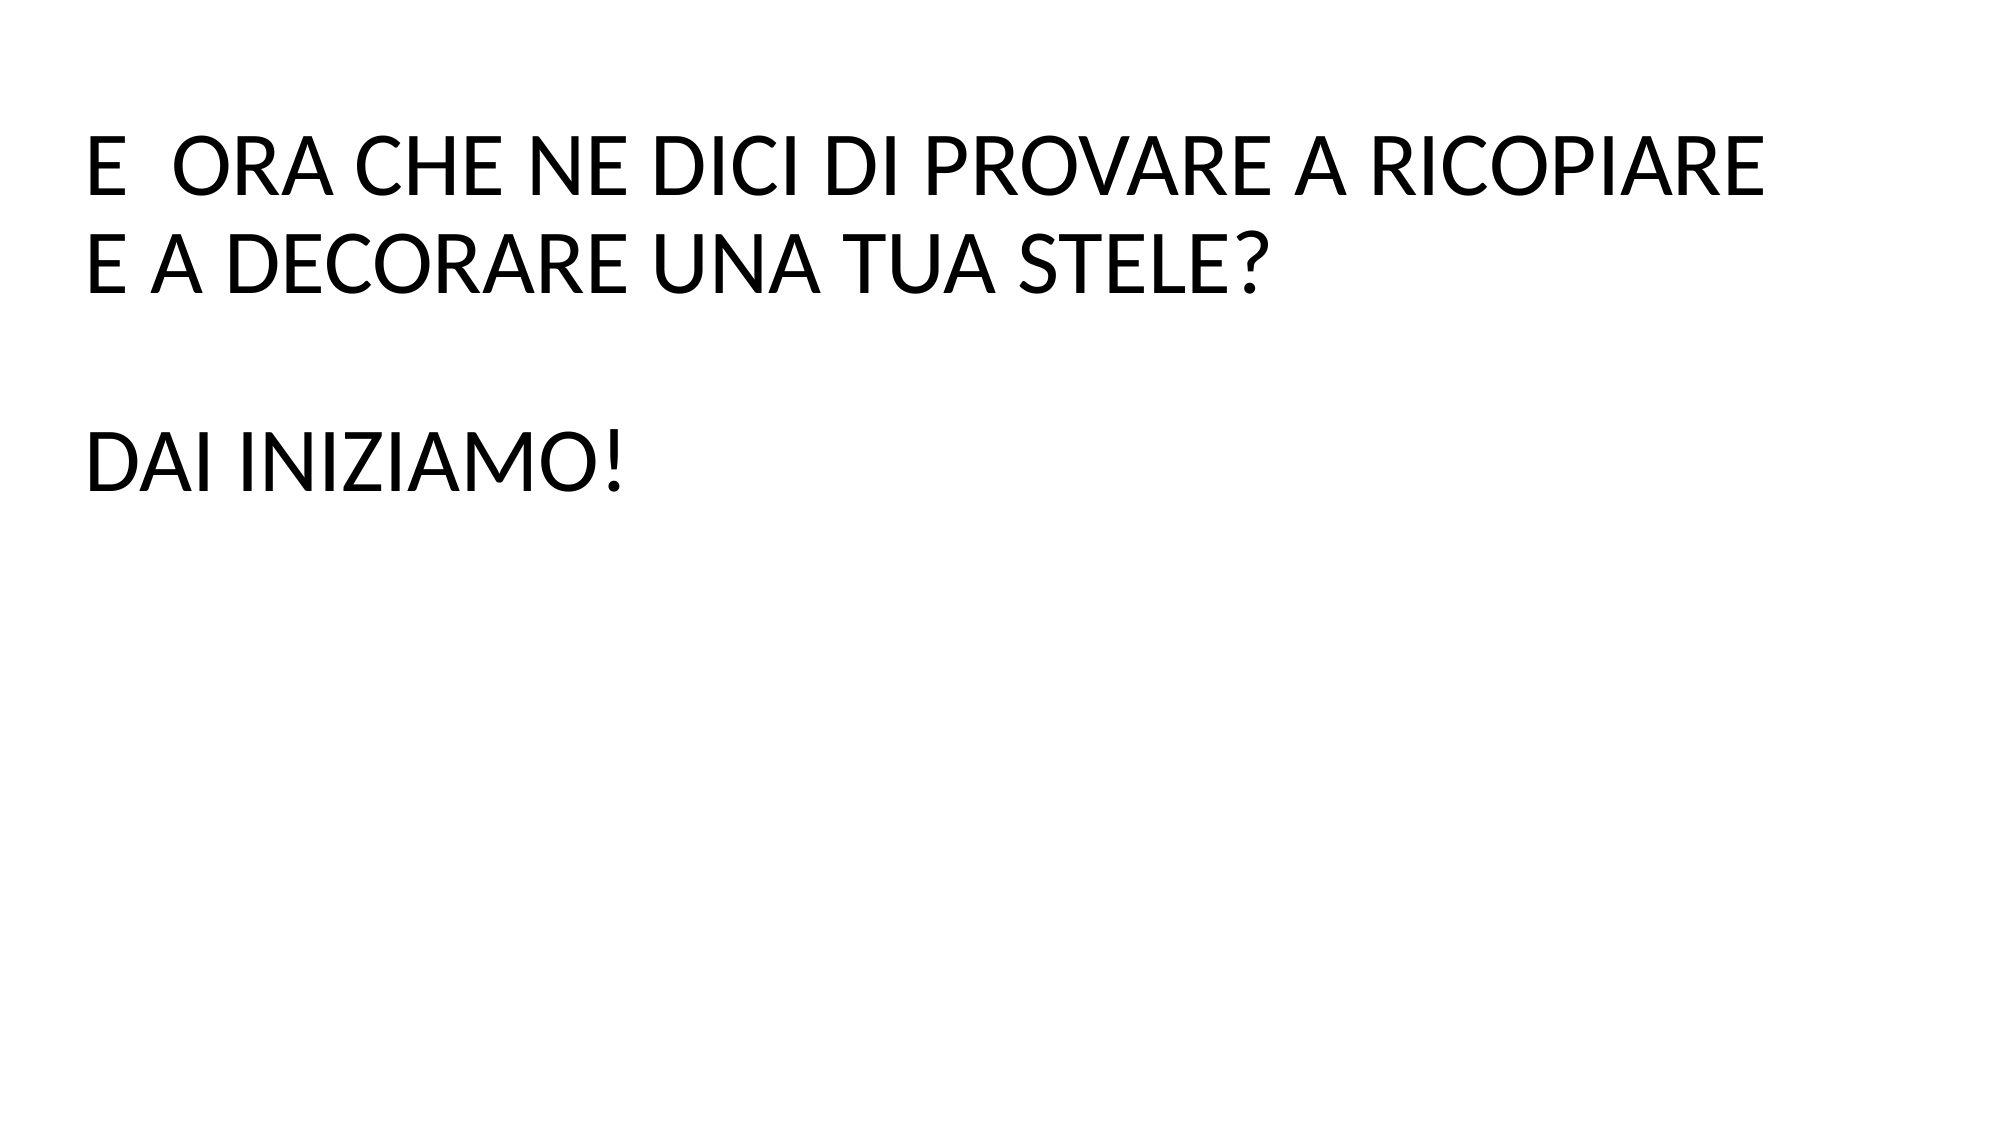

# E ORA CHE NE DICI DI PROVARE A RICOPIARE E A DECORARE UNA TUA STELE? DAI INIZIAMO!